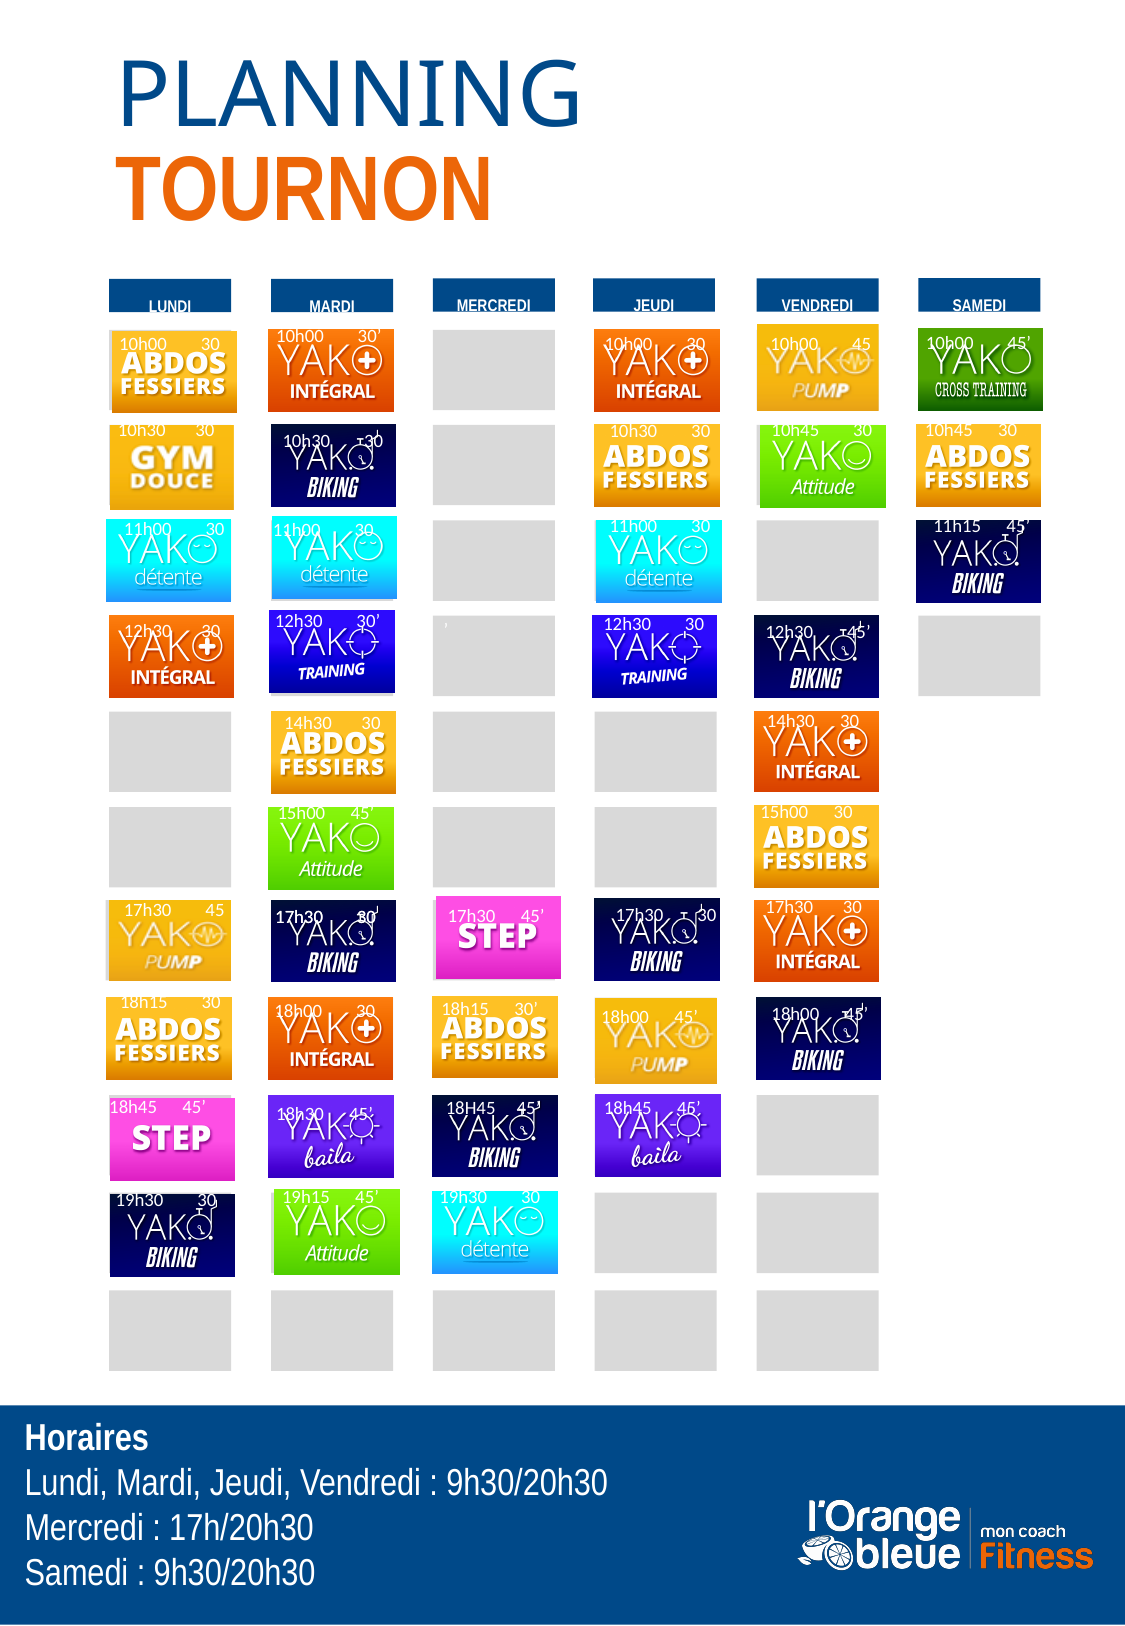

PLANNING
TOURNON
MERCREDI
JEUDI
VENDREDI
SAMEDI
LUNDI
MARDI
10h00 30’
10h00 45’
10h00 30’
10h00 30
10h00 30’
10h00 30
10h00 30’
10h00 45
10h30 30
10h45 30
10h45 30
10h30 30
10h30 30
15h00 30’
15h00 30’
11h00 30
11h15 45’
11h00 30
11h00 30
12h30 30’
12h30 30
’
12h30 30’
12h30 30’
12h30 30
12h30 45’
14h30 30
14h30 30
15h00 30
15h00 45’
15h00 45’
17h30 30
17h30 45’
17h30 45
17h30 30
15h00 30’
17h30 30’
17h30 30’
17h30 30’
17h30 45’
17h30 30
17h30 30
17h30 30’
15h00 30’
18h15 30
18h15 30’
18h00 30
18h00 45’
18h00 45’
18h45 45’
 18H45 45’
18h45 45’
18h30 45’
19h30 30
19h15 45’
19h30 30
Horaires
Lundi, Mardi, Jeudi, Vendredi : 9h30/20h30
Mercredi : 17h/20h30
Samedi : 9h30/20h30